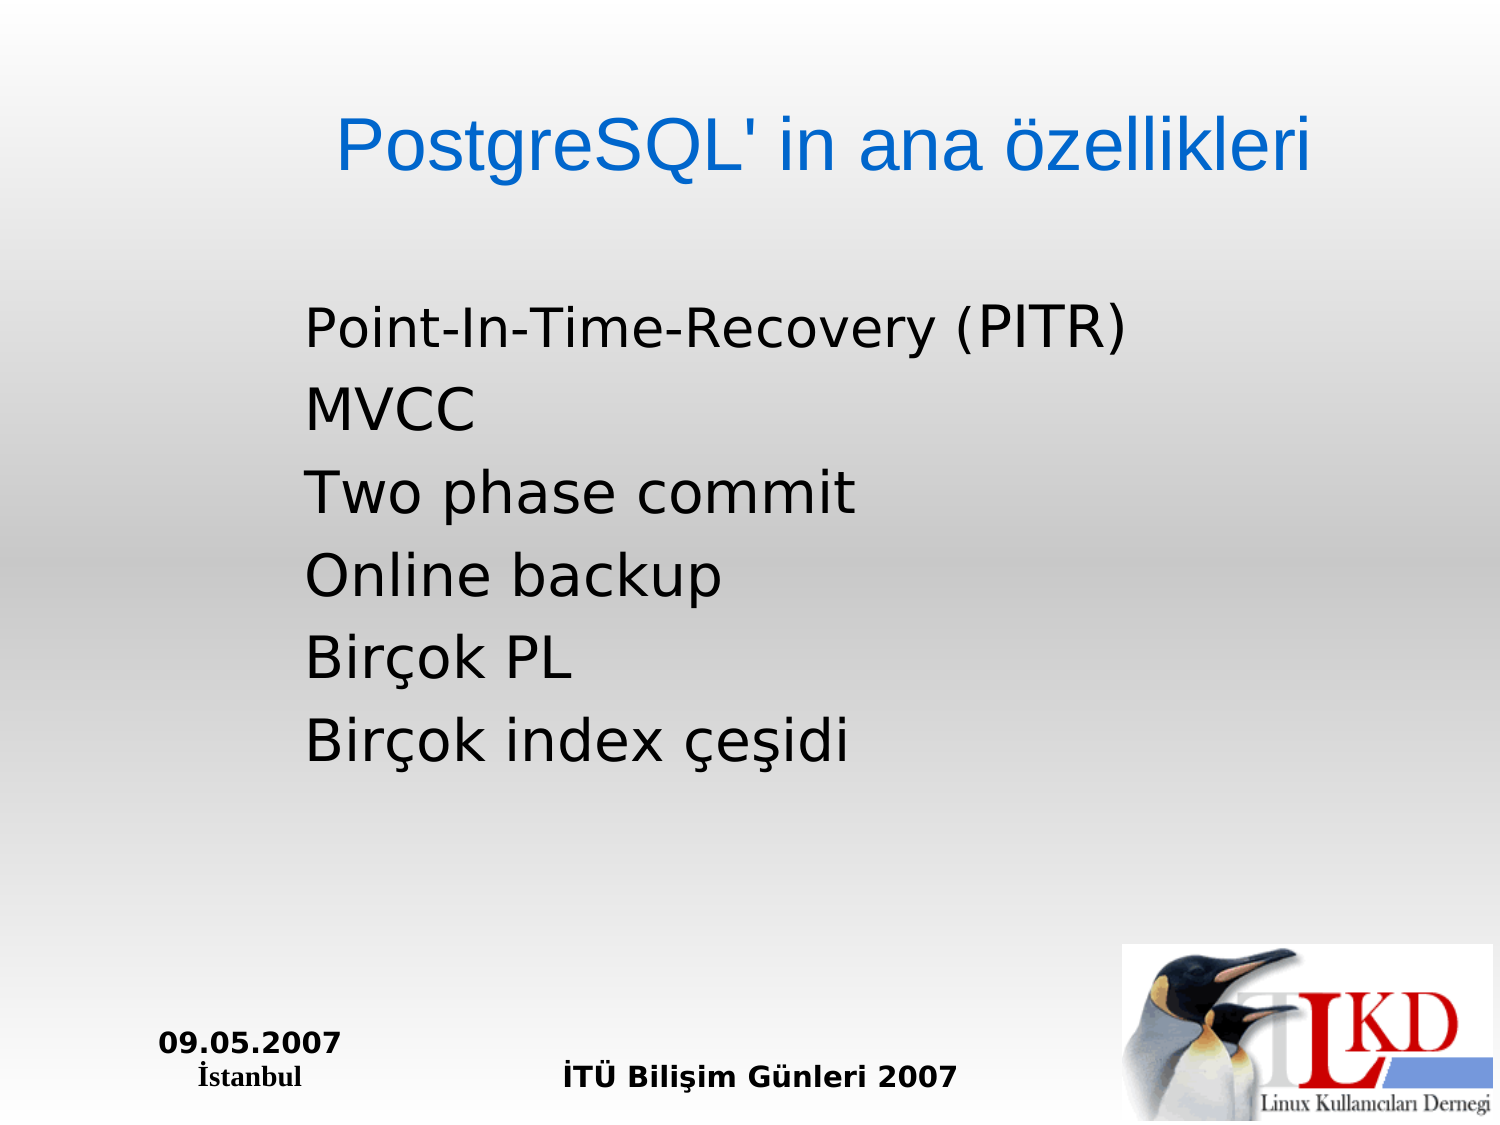

# PostgreSQL' in ana özellikleri
Point-In-Time-Recovery (PITR)
MVCC
Two phase commit
Online backup
Birçok PL
Birçok index çeşidi